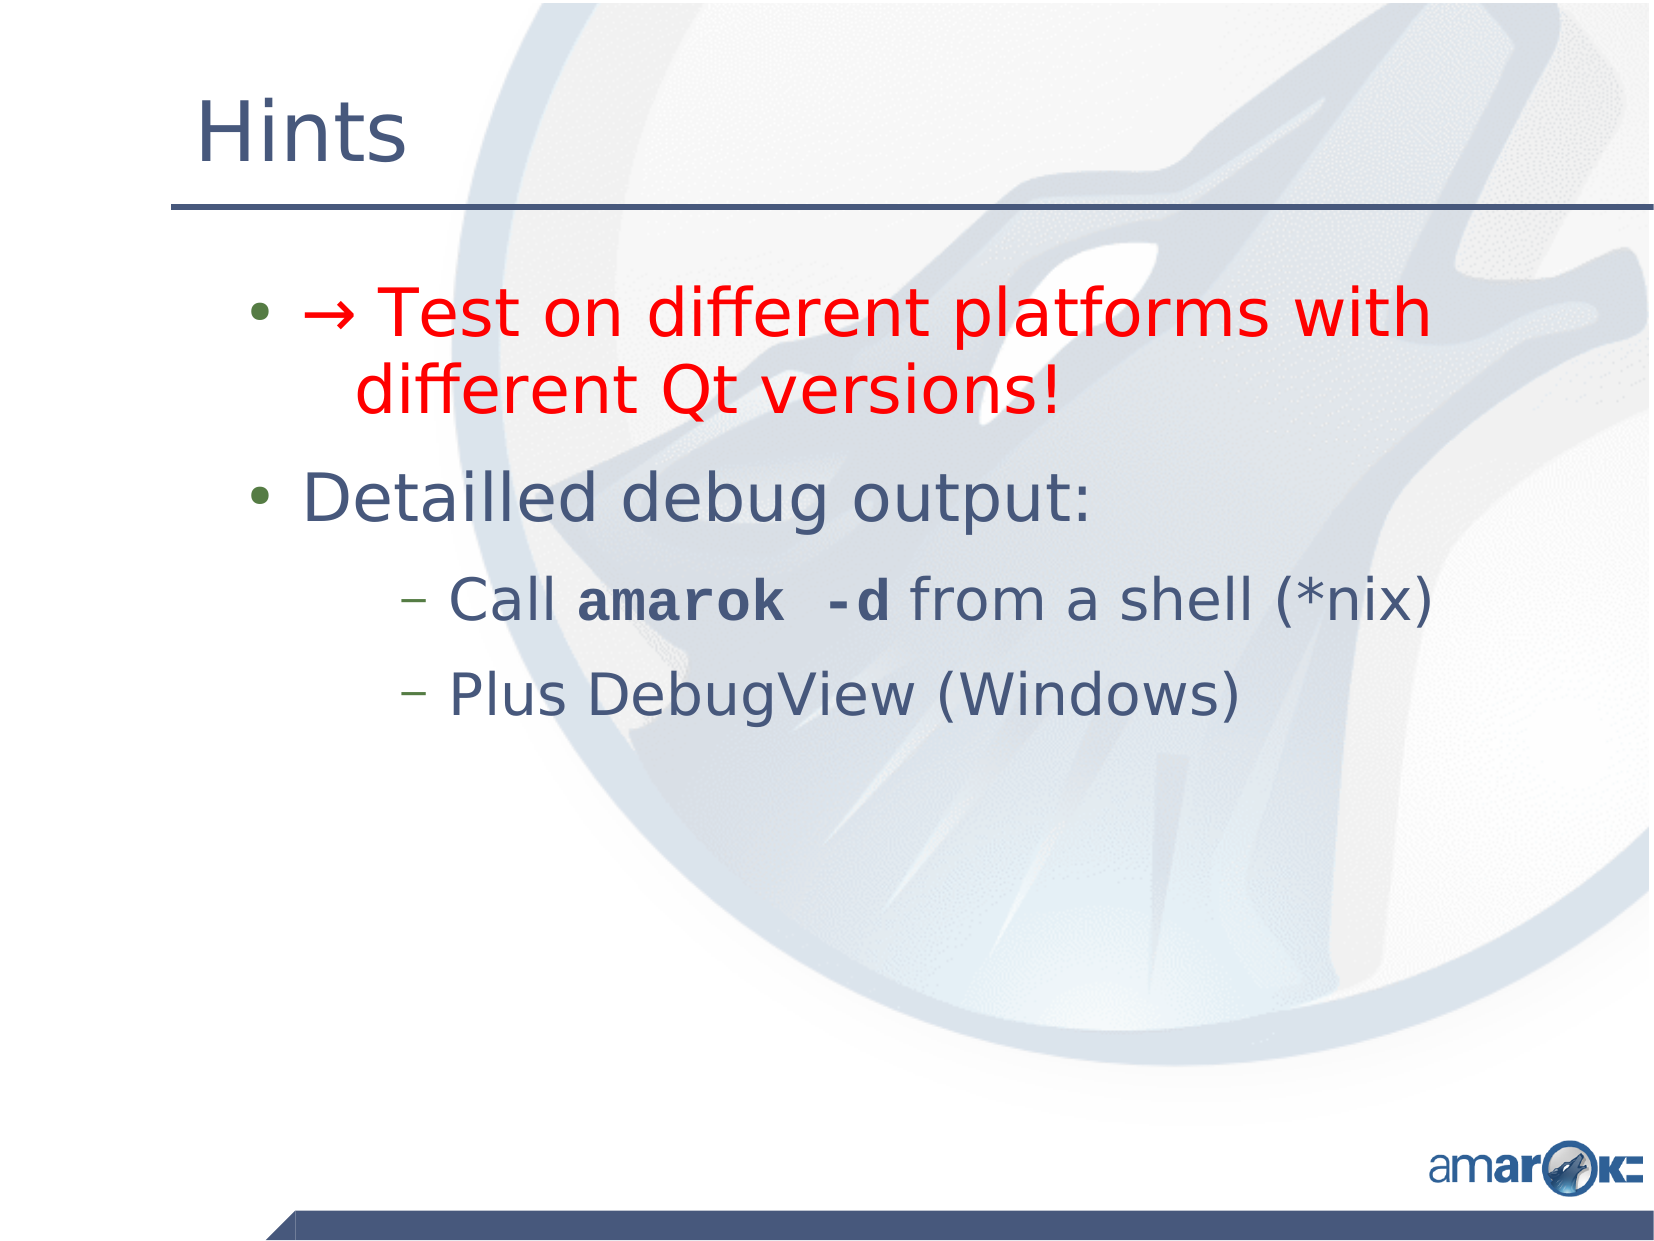

# Hints
→ Test on different platforms with different Qt versions!
Detailled debug output:
Call amarok -d from a shell (*nix)
Plus DebugView (Windows)